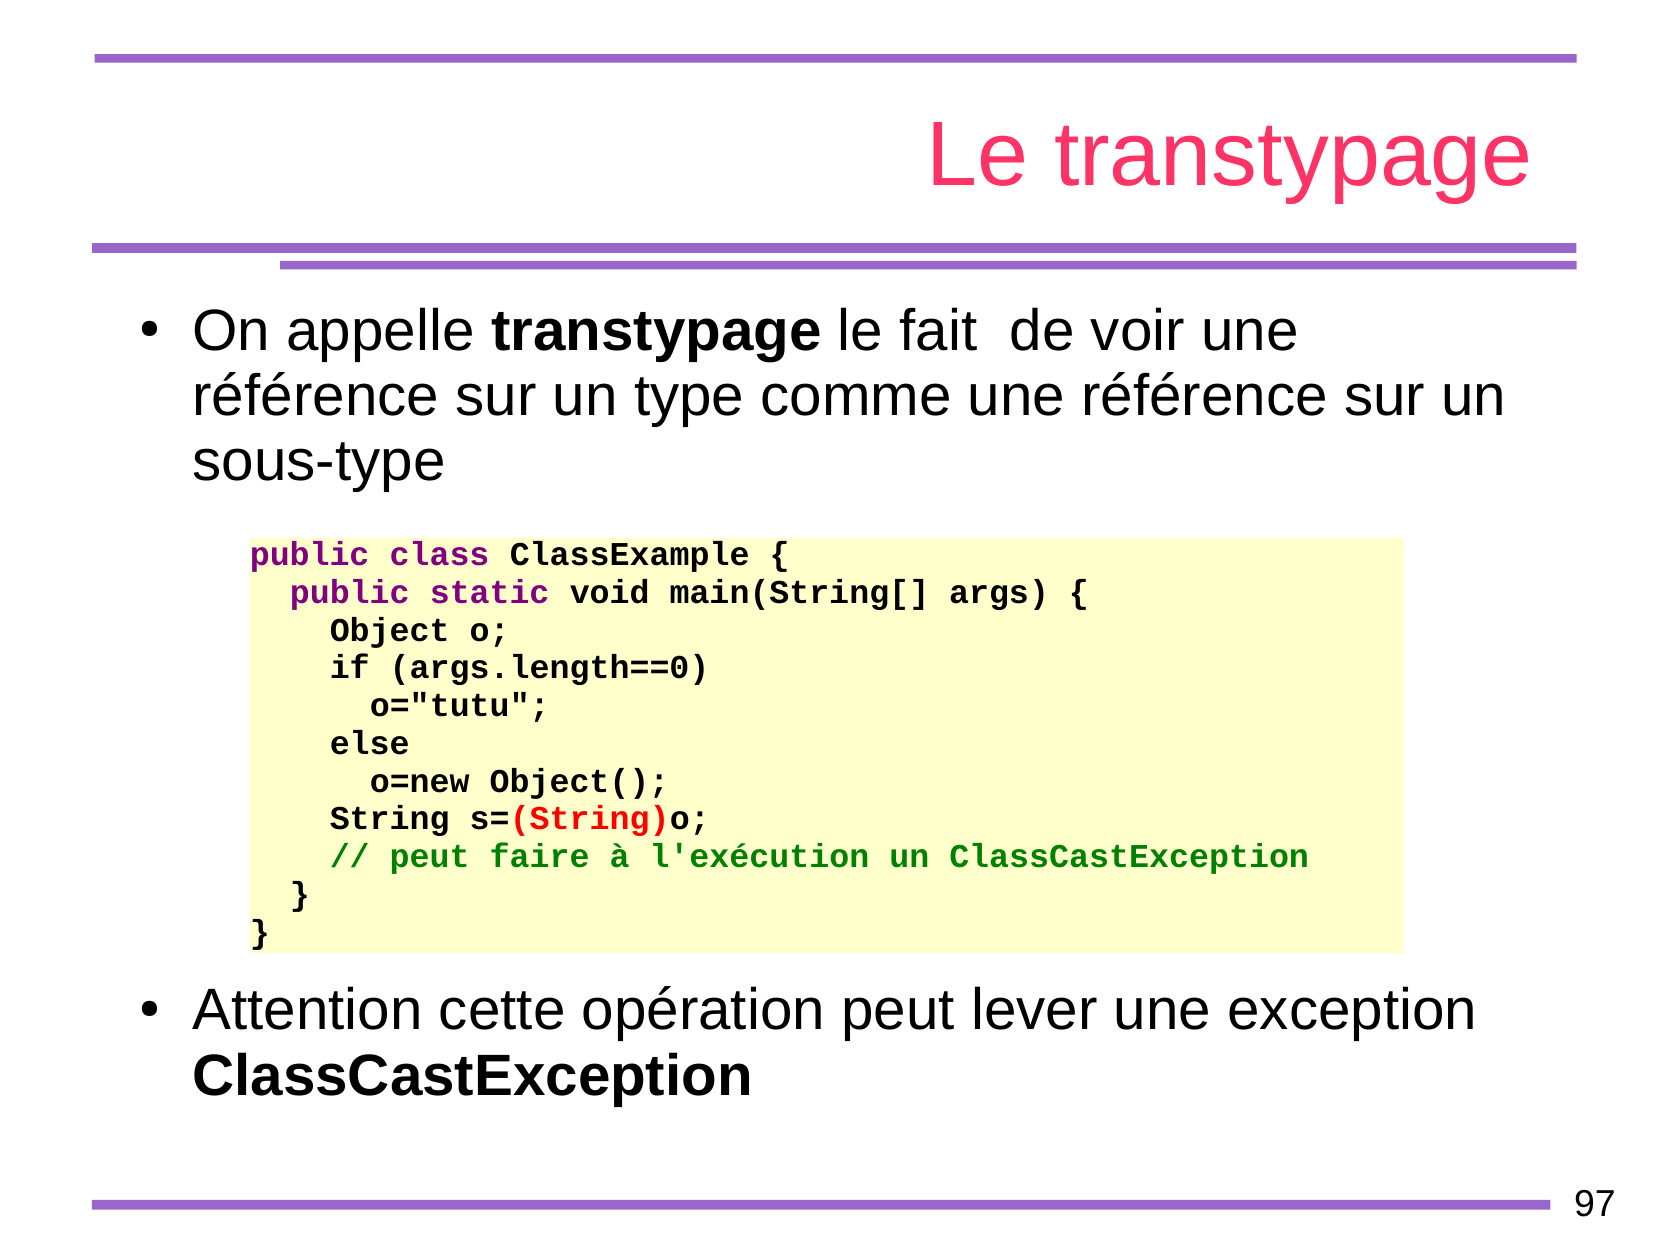

# Le transtypage
On appelle transtypage le fait de voir une référence sur un type comme une référence sur un sous-type
Attention cette opération peut lever une exception ClassCastException
public class ClassExample {
 public static void main(String[] args) {
 Object o;
 if (args.length==0)
 o="tutu";
 else
 o=new Object();
 String s=(String)o;
 // peut faire à l'exécution un ClassCastException
 }
}